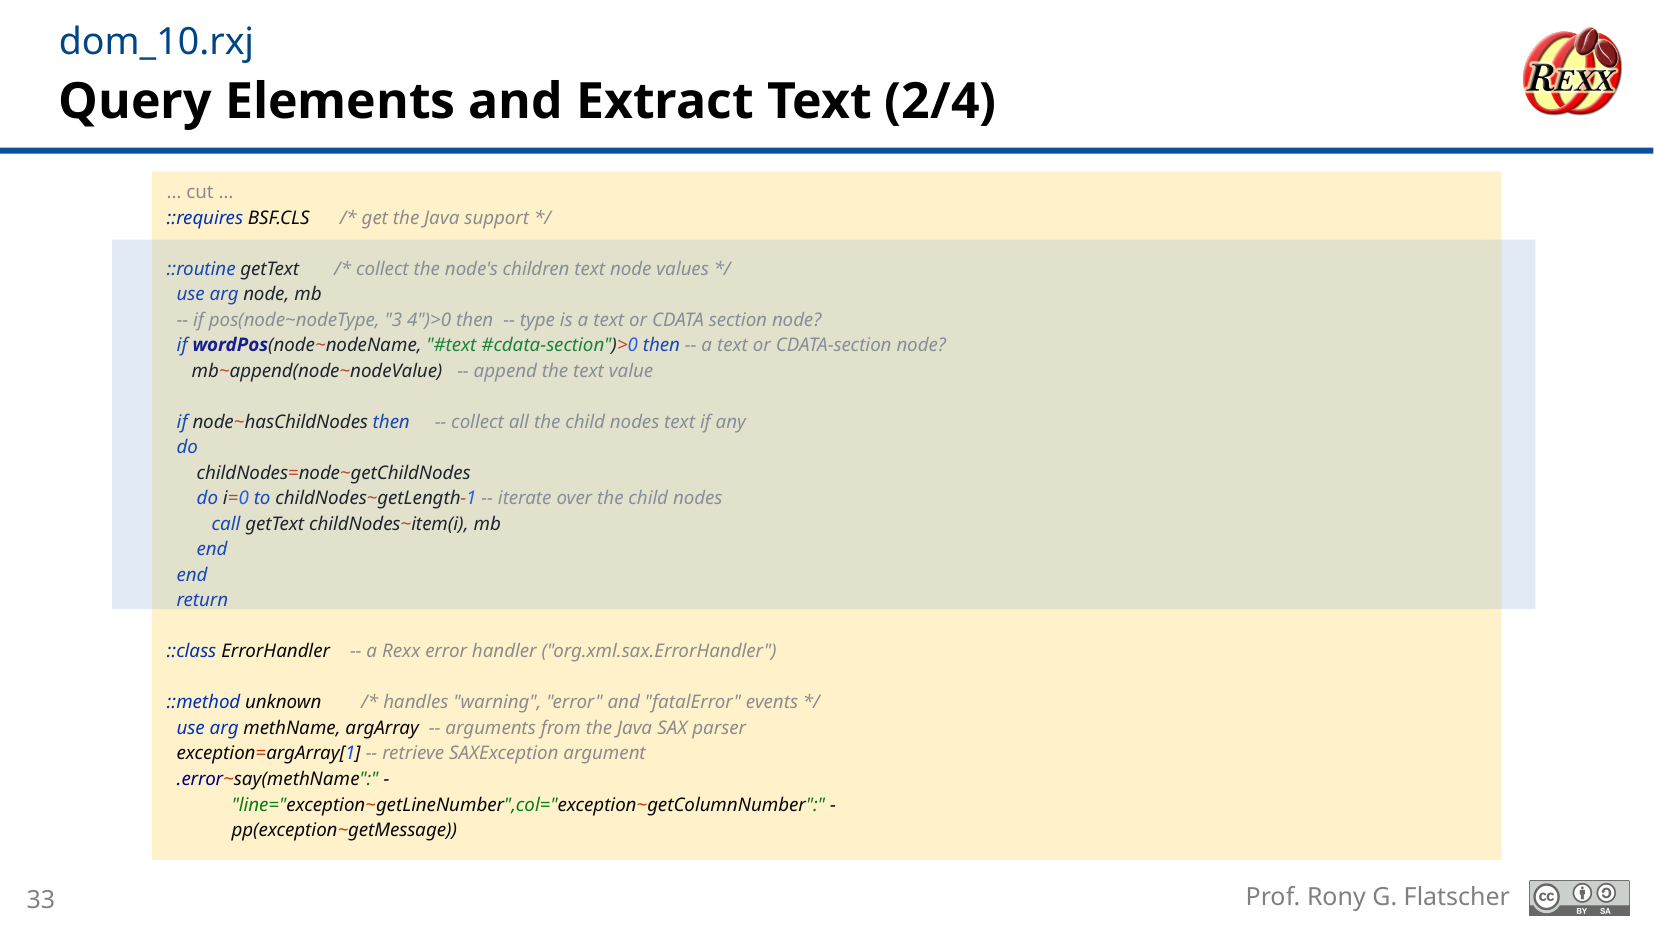

# dom_10.rxj Query Elements and Extract Text (2/4)
… cut …
::requires BSF.CLS /* get the Java support */
::routine getText /* collect the node's children text node values */
 use arg node, mb
 -- if pos(node~nodeType, "3 4")>0 then -- type is a text or CDATA section node?
 if wordPos(node~nodeName, "#text #cdata-section")>0 then -- a text or CDATA-section node?
 mb~append(node~nodeValue) -- append the text value
 if node~hasChildNodes then -- collect all the child nodes text if any
 do
 childNodes=node~getChildNodes
 do i=0 to childNodes~getLength-1 -- iterate over the child nodes
 call getText childNodes~item(i), mb
 end
 end
 return
::class ErrorHandler -- a Rexx error handler ("org.xml.sax.ErrorHandler")
::method unknown /* handles "warning", "error" and "fatalError" events */
 use arg methName, argArray -- arguments from the Java SAX parser
 exception=argArray[1] -- retrieve SAXException argument
 .error~say(methName":" -
 "line="exception~getLineNumber",col="exception~getColumnNumber":" -
 pp(exception~getMessage))